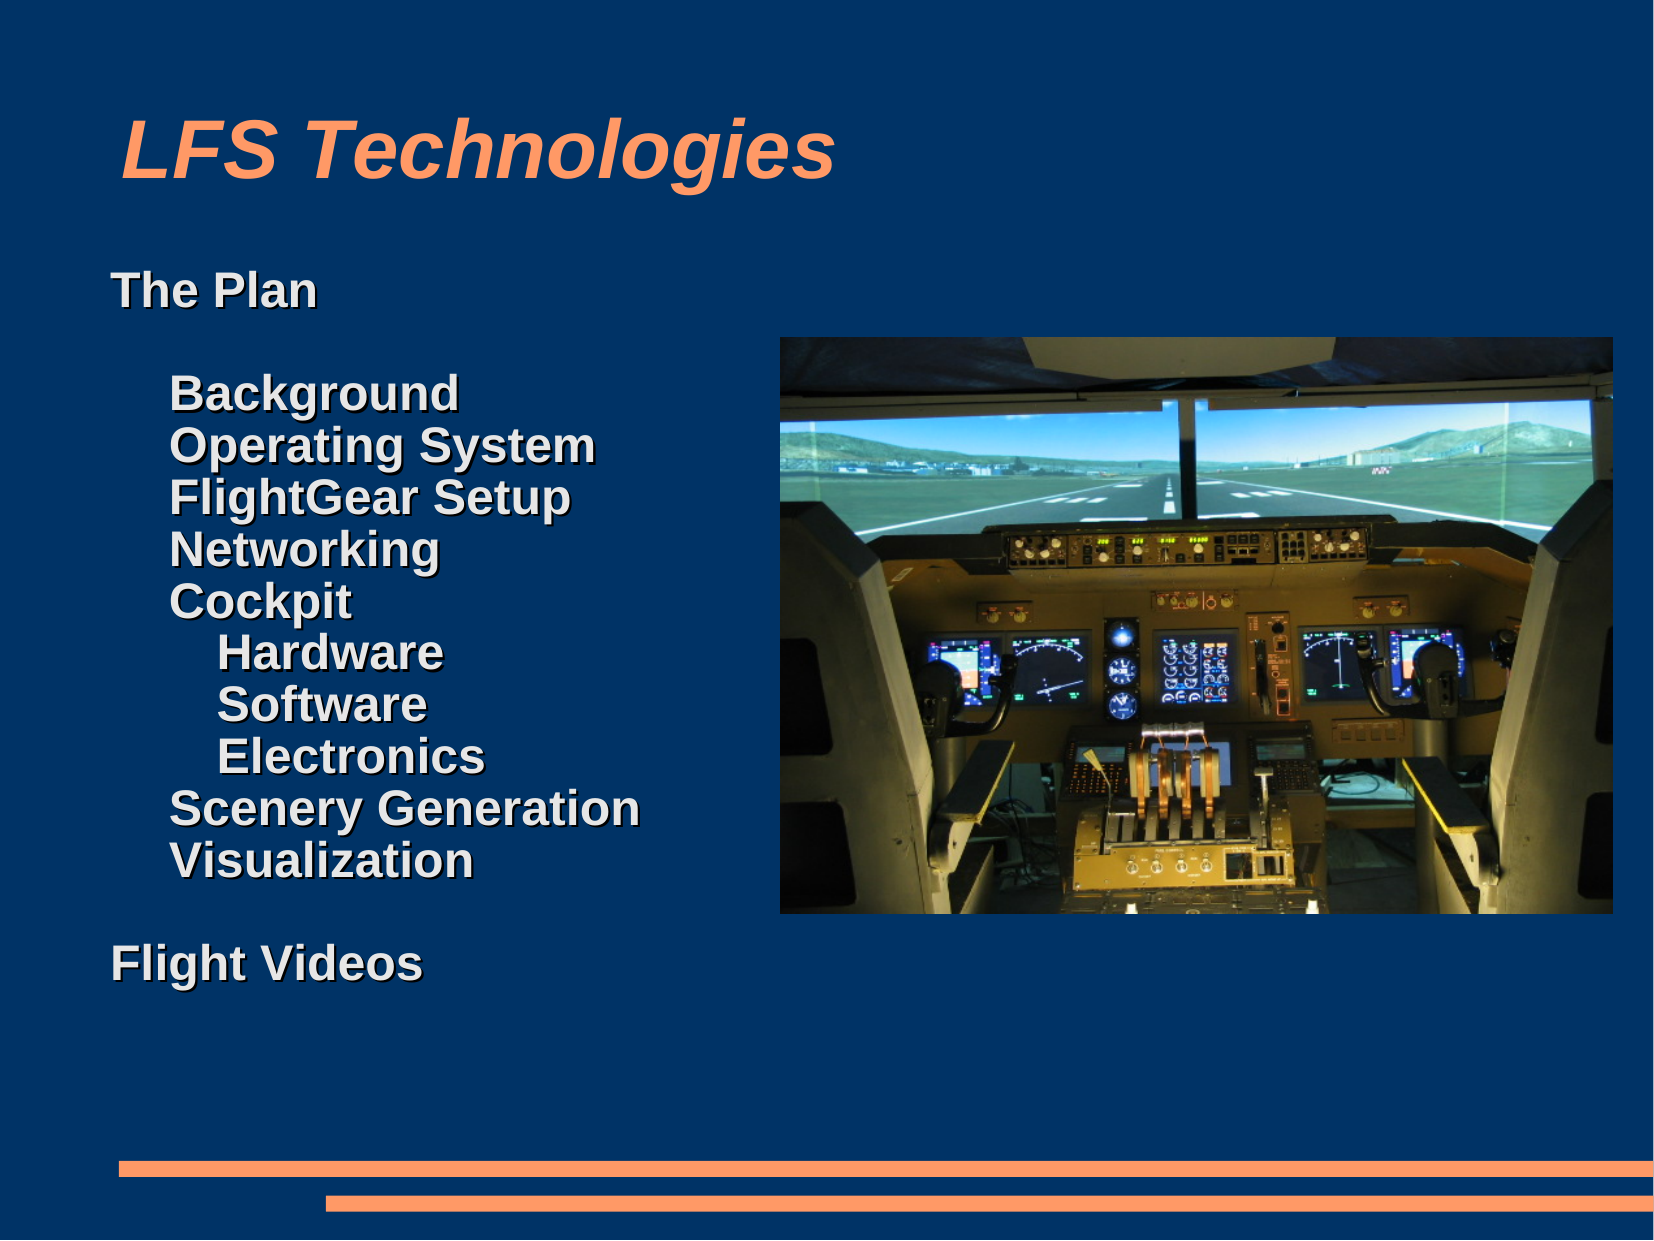

# LFS Technologies
The Plan
Background
Operating System
FlightGear Setup
Networking
Cockpit
Hardware
Software
Electronics
Scenery Generation
Visualization
Flight Videos